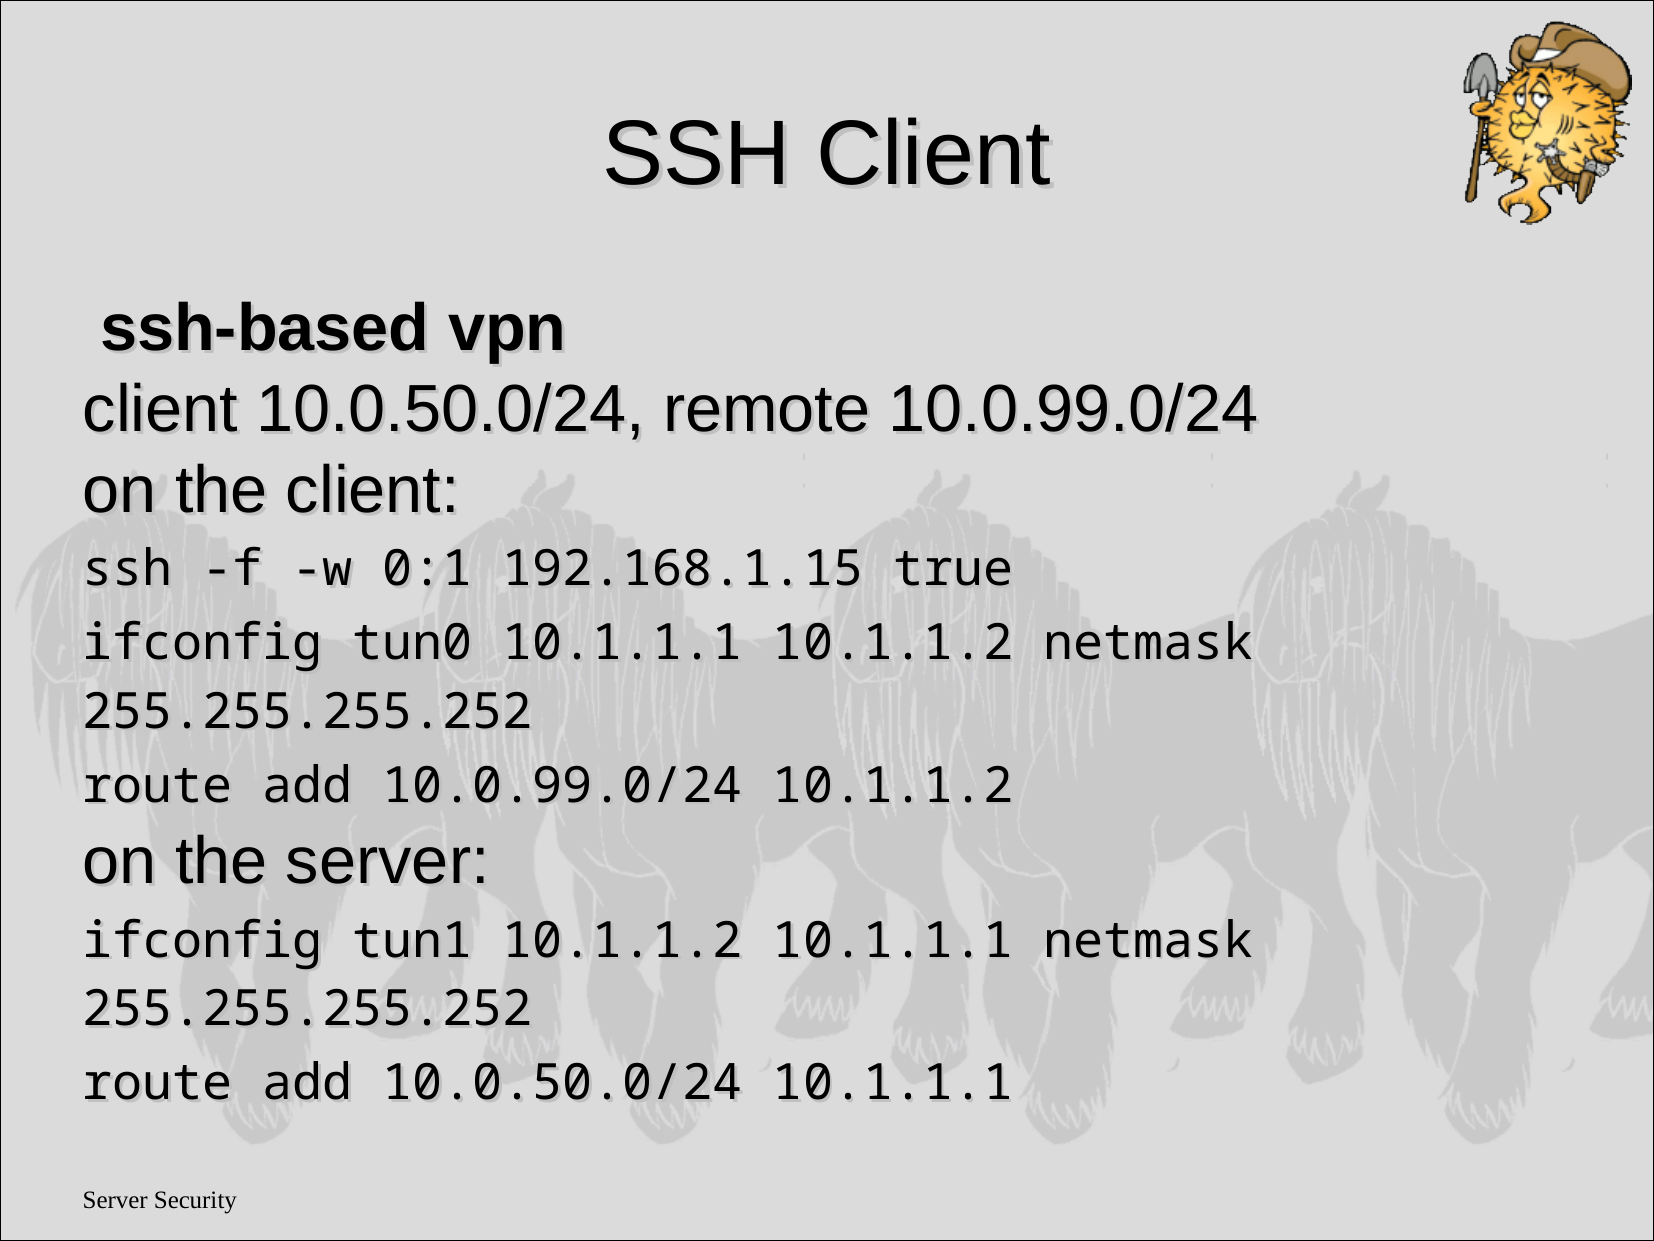

# SSH Client
ssh-based vpn
client 10.0.50.0/24, remote 10.0.99.0/24
on the client:
ssh -f -w 0:1 192.168.1.15 true
ifconfig tun0 10.1.1.1 10.1.1.2 netmask 255.255.255.252
route add 10.0.99.0/24 10.1.1.2
on the server:
ifconfig tun1 10.1.1.2 10.1.1.1 netmask 255.255.255.252
route add 10.0.50.0/24 10.1.1.1